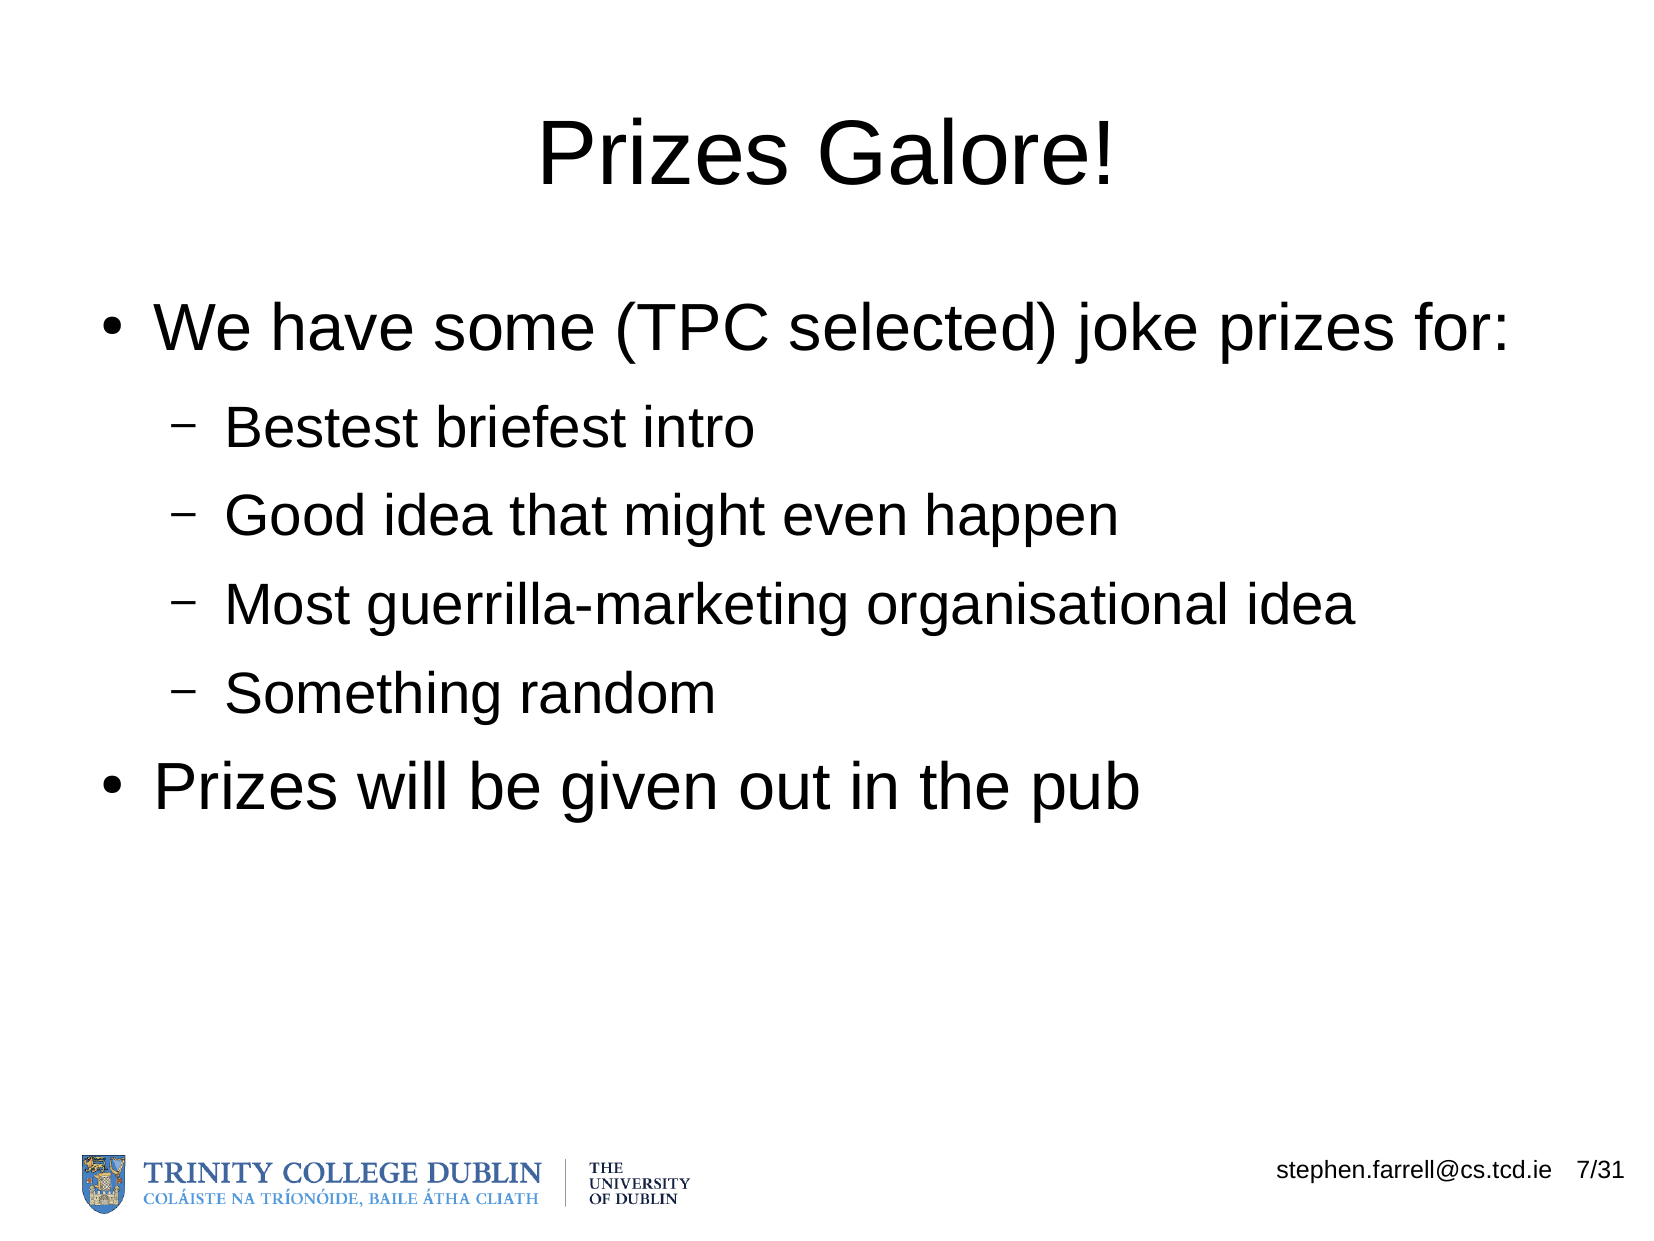

Prizes Galore!
# We have some (TPC selected) joke prizes for:
Bestest briefest intro
Good idea that might even happen
Most guerrilla-marketing organisational idea
Something random
Prizes will be given out in the pub